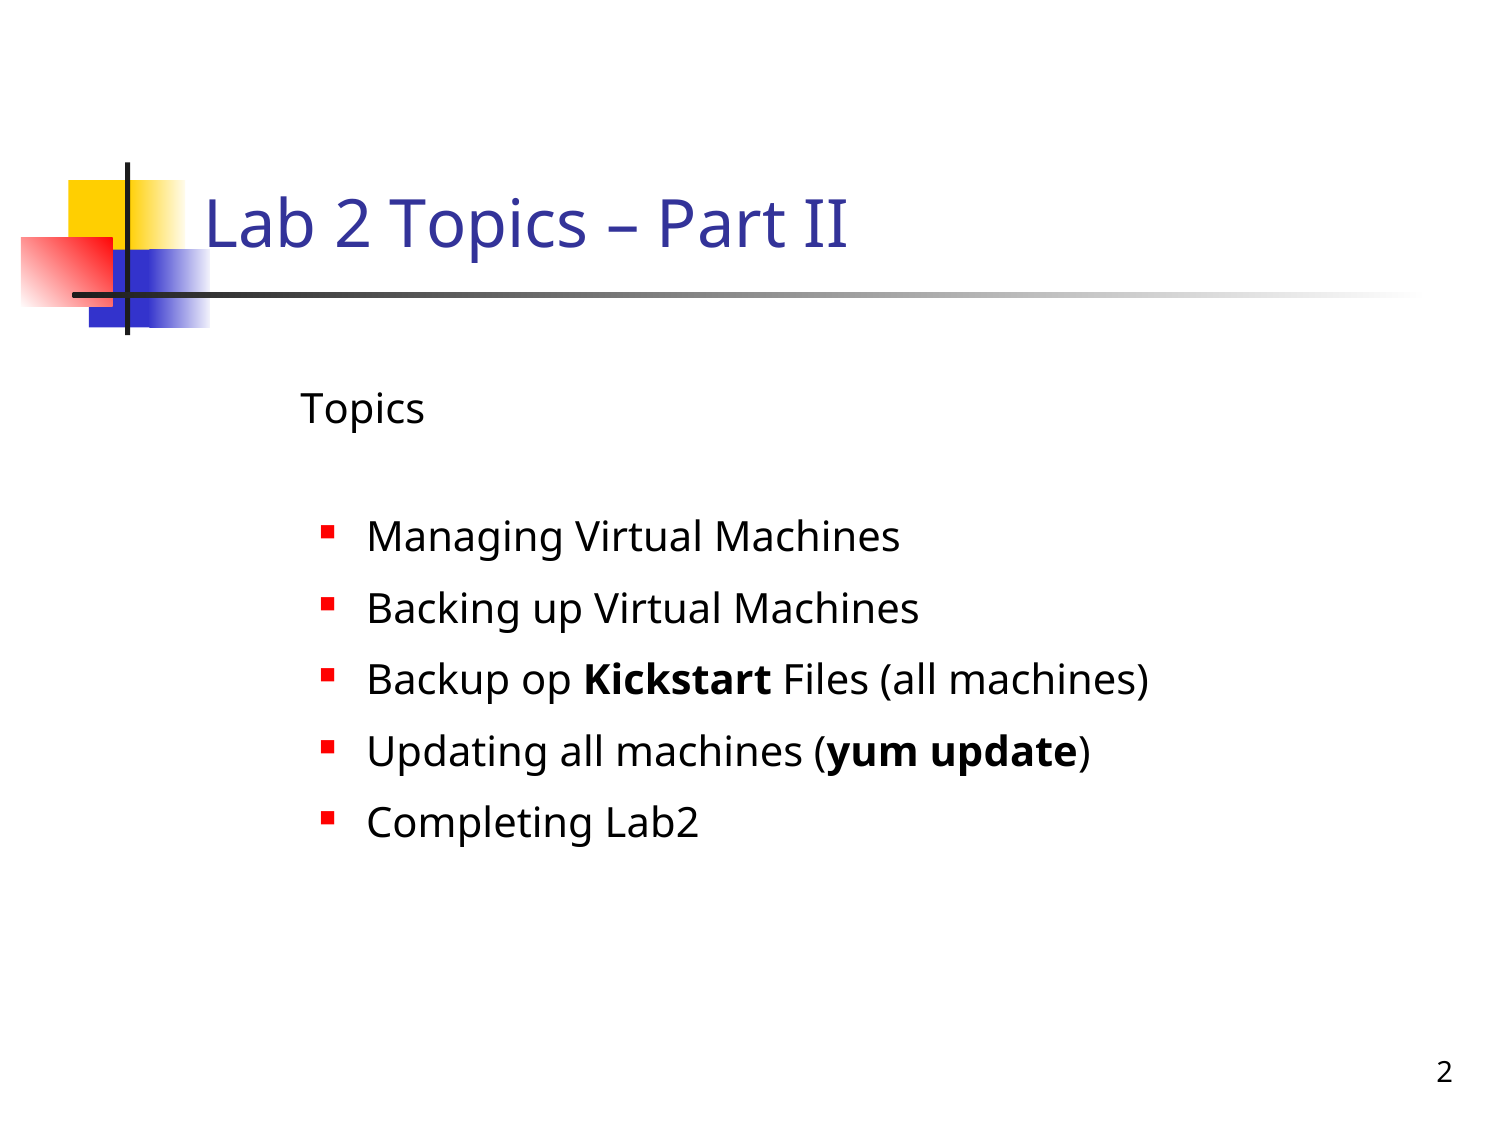

# Lab 2 Topics – Part II
Topics
Managing Virtual Machines
Backing up Virtual Machines
Backup op Kickstart Files (all machines)
Updating all machines (yum update)
Completing Lab2
2